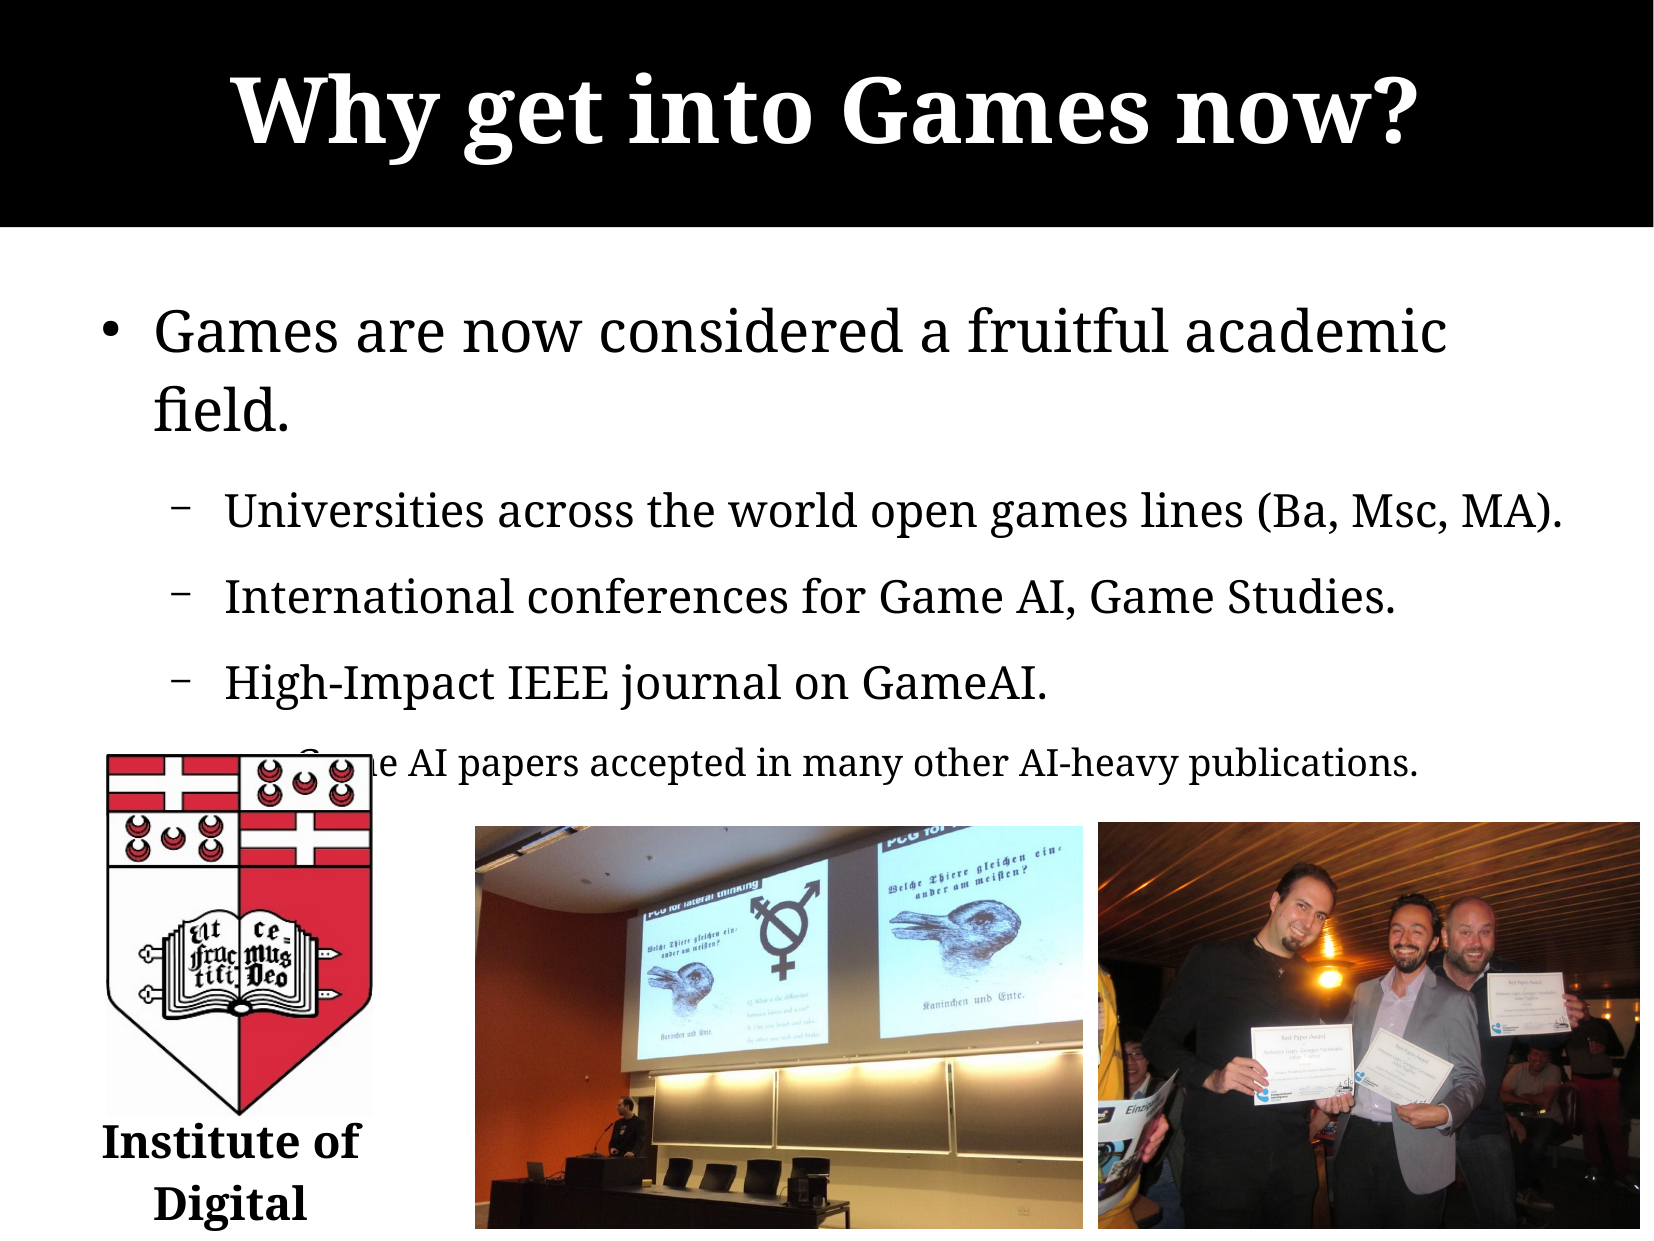

Why get into Games now?
# Games are now considered a fruitful academic field.
Universities across the world open games lines (Ba, Msc, MA).
International conferences for Game AI, Game Studies.
High-Impact IEEE journal on GameAI.
Game AI papers accepted in many other AI-heavy publications.
Institute of Digital Games